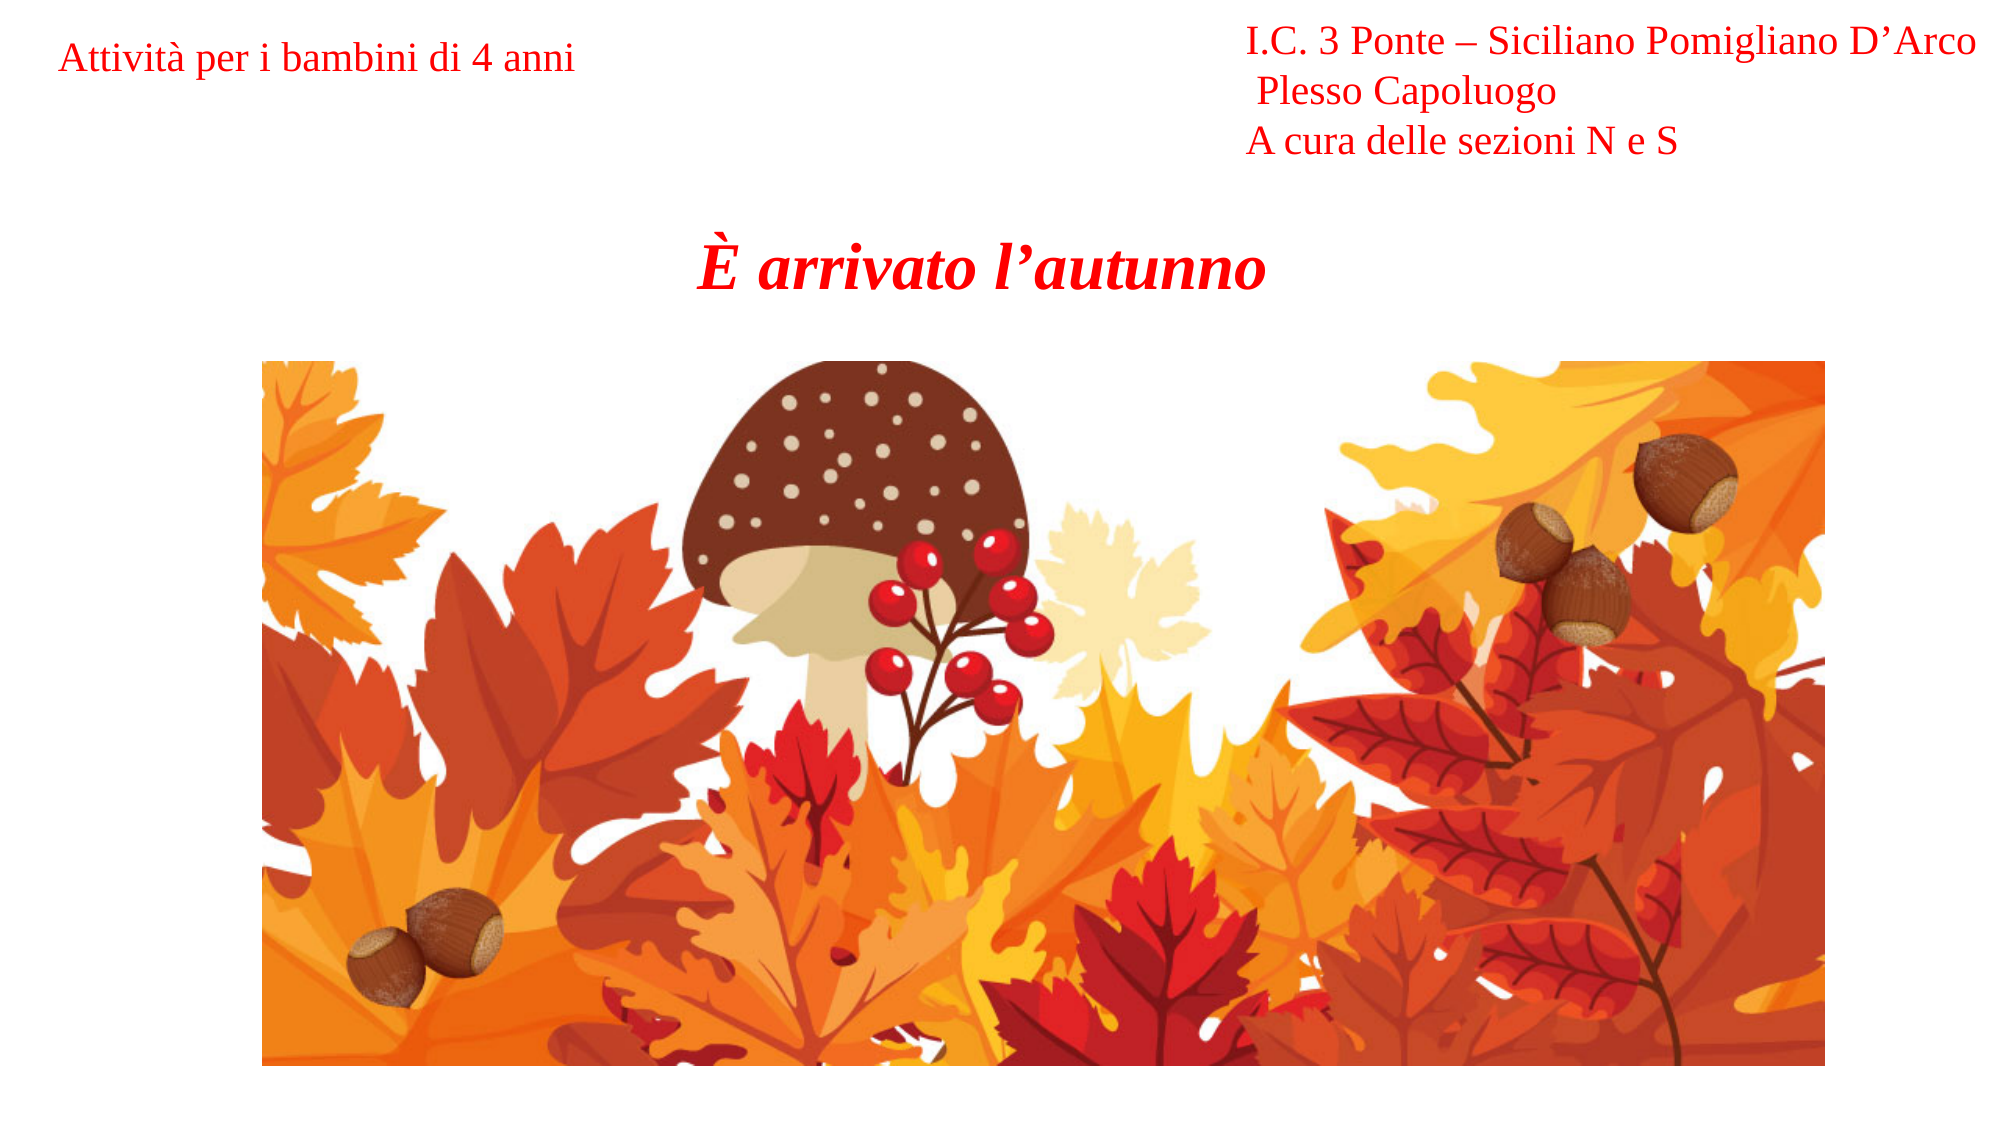

I.C. 3 Ponte – Siciliano Pomigliano D’Arco
 Plesso Capoluogo
A cura delle sezioni N e S
Attività per i bambini di 4 anni
È arrivato l’autunno